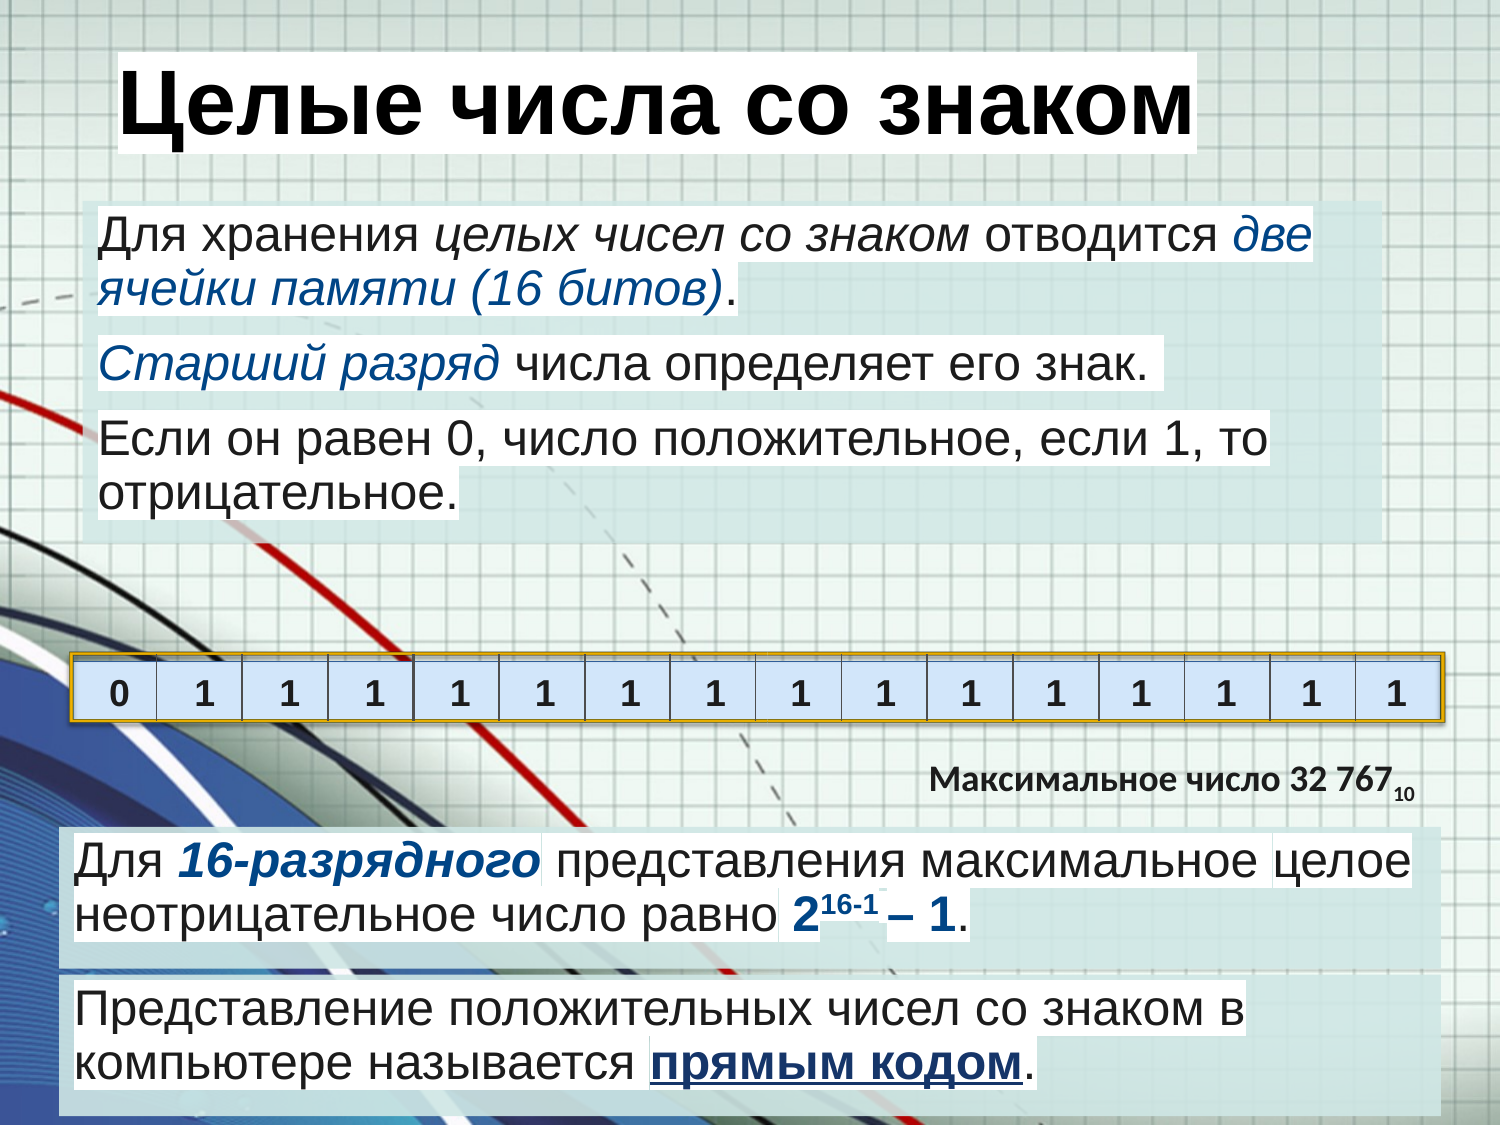

# Целые числа со знаком
Для хранения целых чисел со знаком отводится две ячейки памяти (16 битов).
Старший разряд числа определяет его знак.
Если он равен 0, число положительное, если 1, то отрицательное.
0 1 1 1 1 1 1 1 1 1 1 1 1 1 1 1
Максимальное число 32 76710
Для 16-разрядного представления максимальное целое неотрицательное число равно 216-1 – 1.
Представление положительных чисел со знаком в компьютере называется прямым кодом.